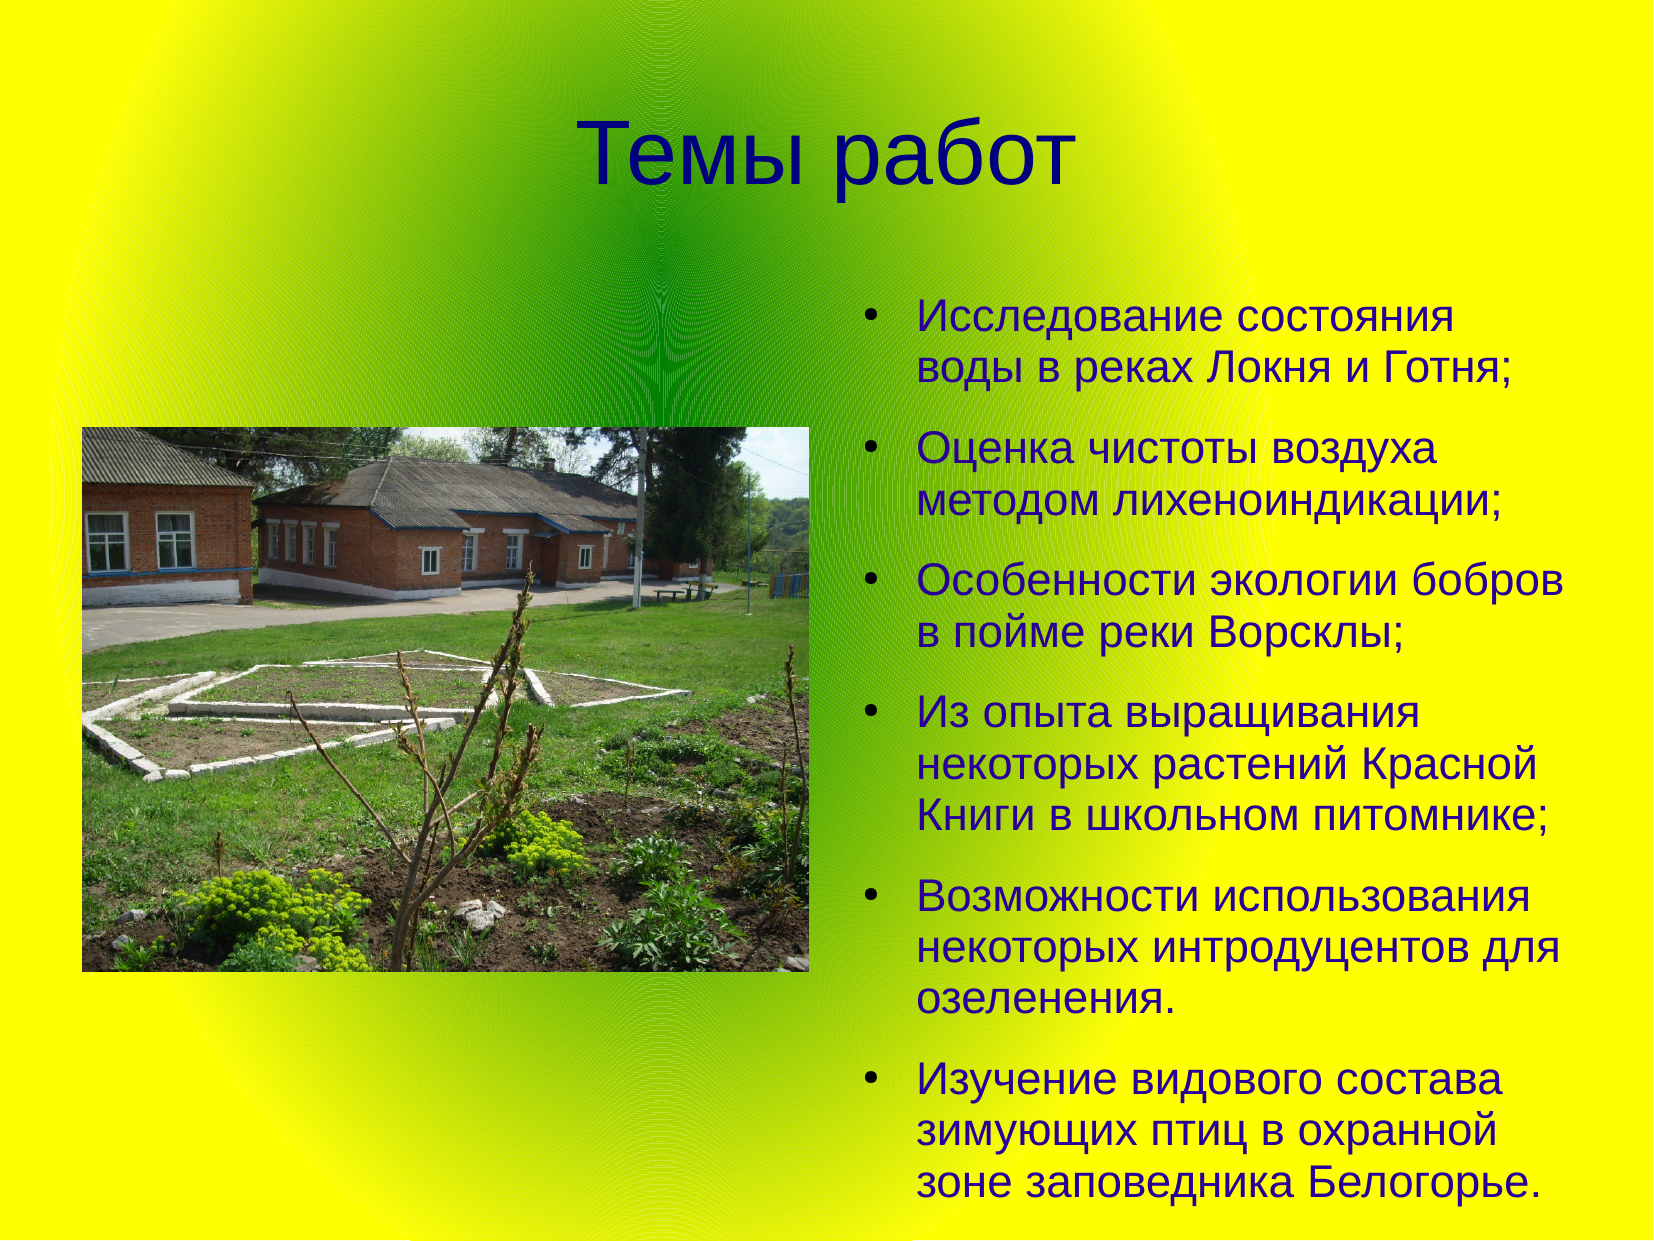

# Темы работ
Исследование состояния воды в реках Локня и Готня;
Оценка чистоты воздуха методом лихеноиндикации;
Особенности экологии бобров в пойме реки Ворсклы;
Из опыта выращивания некоторых растений Красной Книги в школьном питомнике;
Возможности использования некоторых интродуцентов для озеленения.
Изучение видового состава зимующих птиц в охранной зоне заповедника Белогорье.